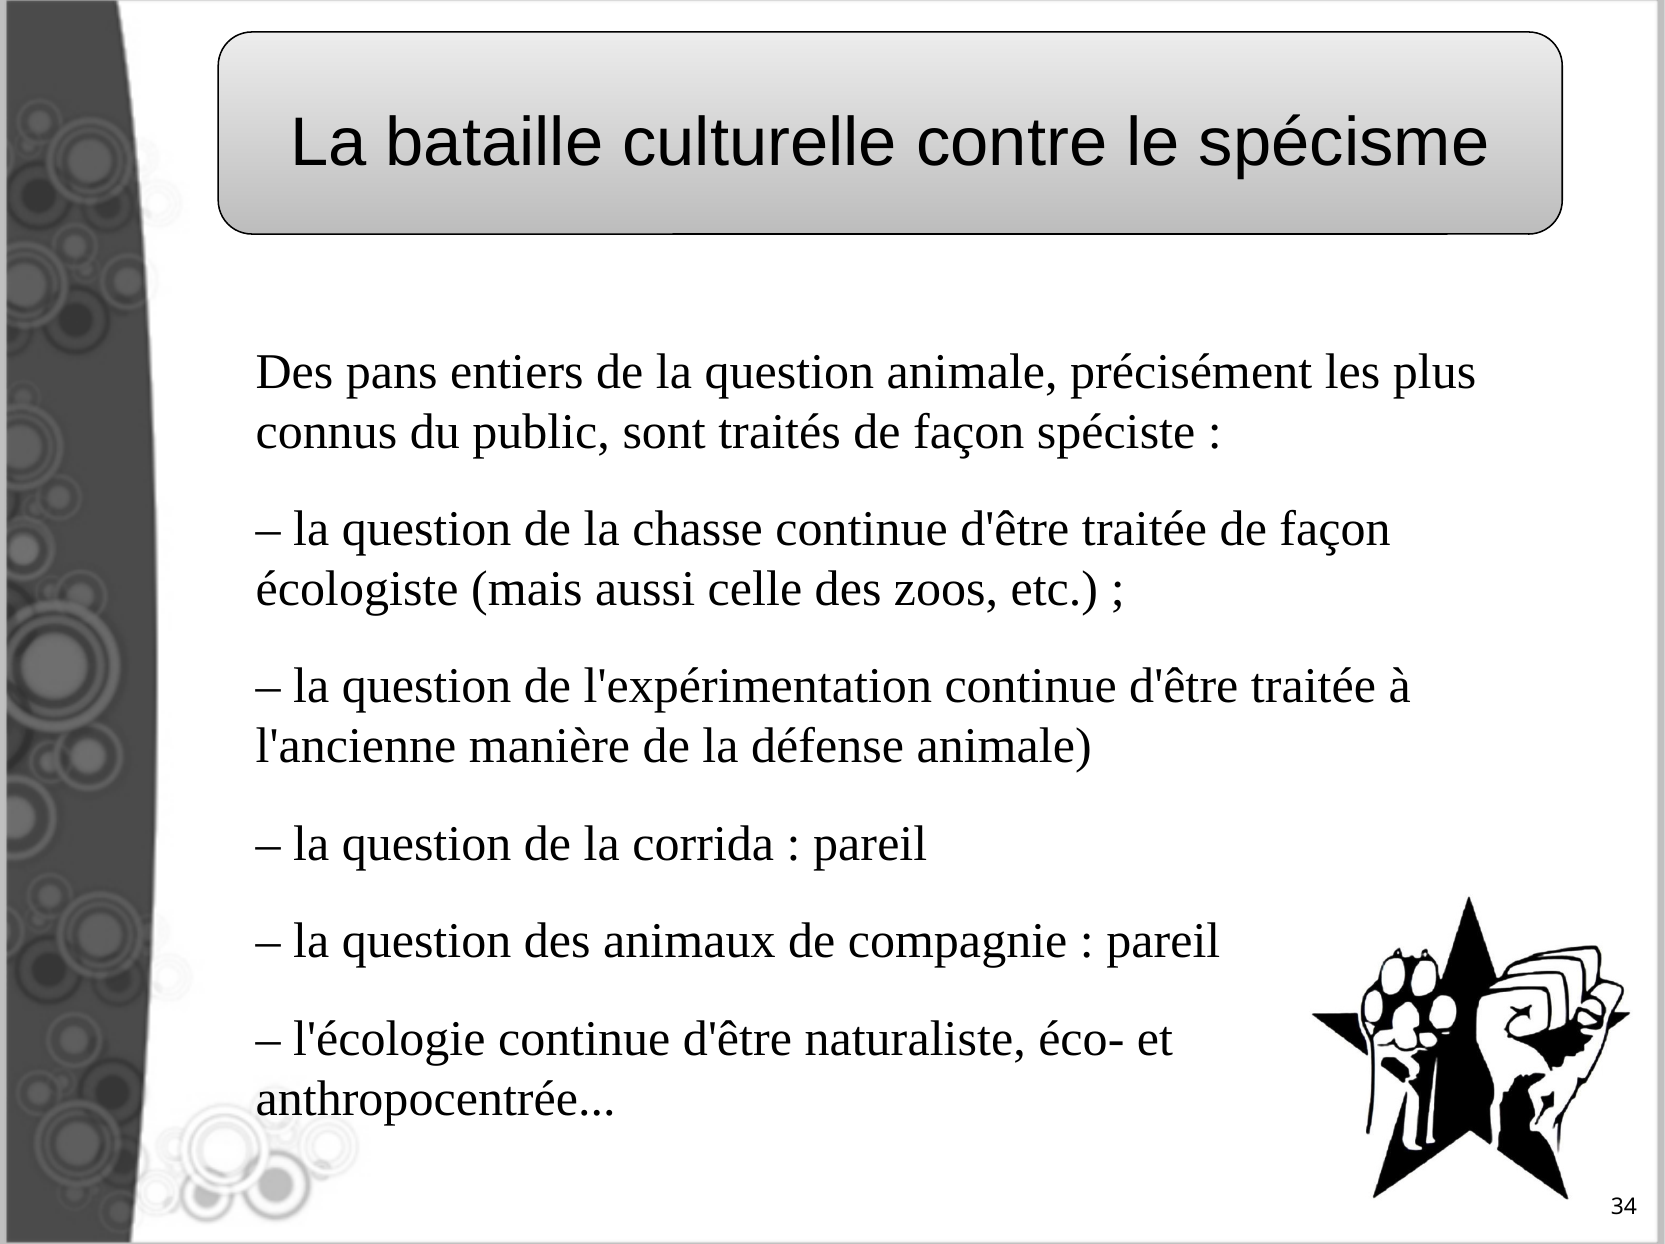

La bataille culturelle contre le spécisme
Des pans entiers de la question animale, précisément les plus connus du public, sont traités de façon spéciste :
– la question de la chasse continue d'être traitée de façon écologiste (mais aussi celle des zoos, etc.) ;
– la question de l'expérimentation continue d'être traitée à l'ancienne manière de la défense animale)
– la question de la corrida : pareil
– la question des animaux de compagnie : pareil
– l'écologie continue d'être naturaliste, éco- et
anthropocentrée...